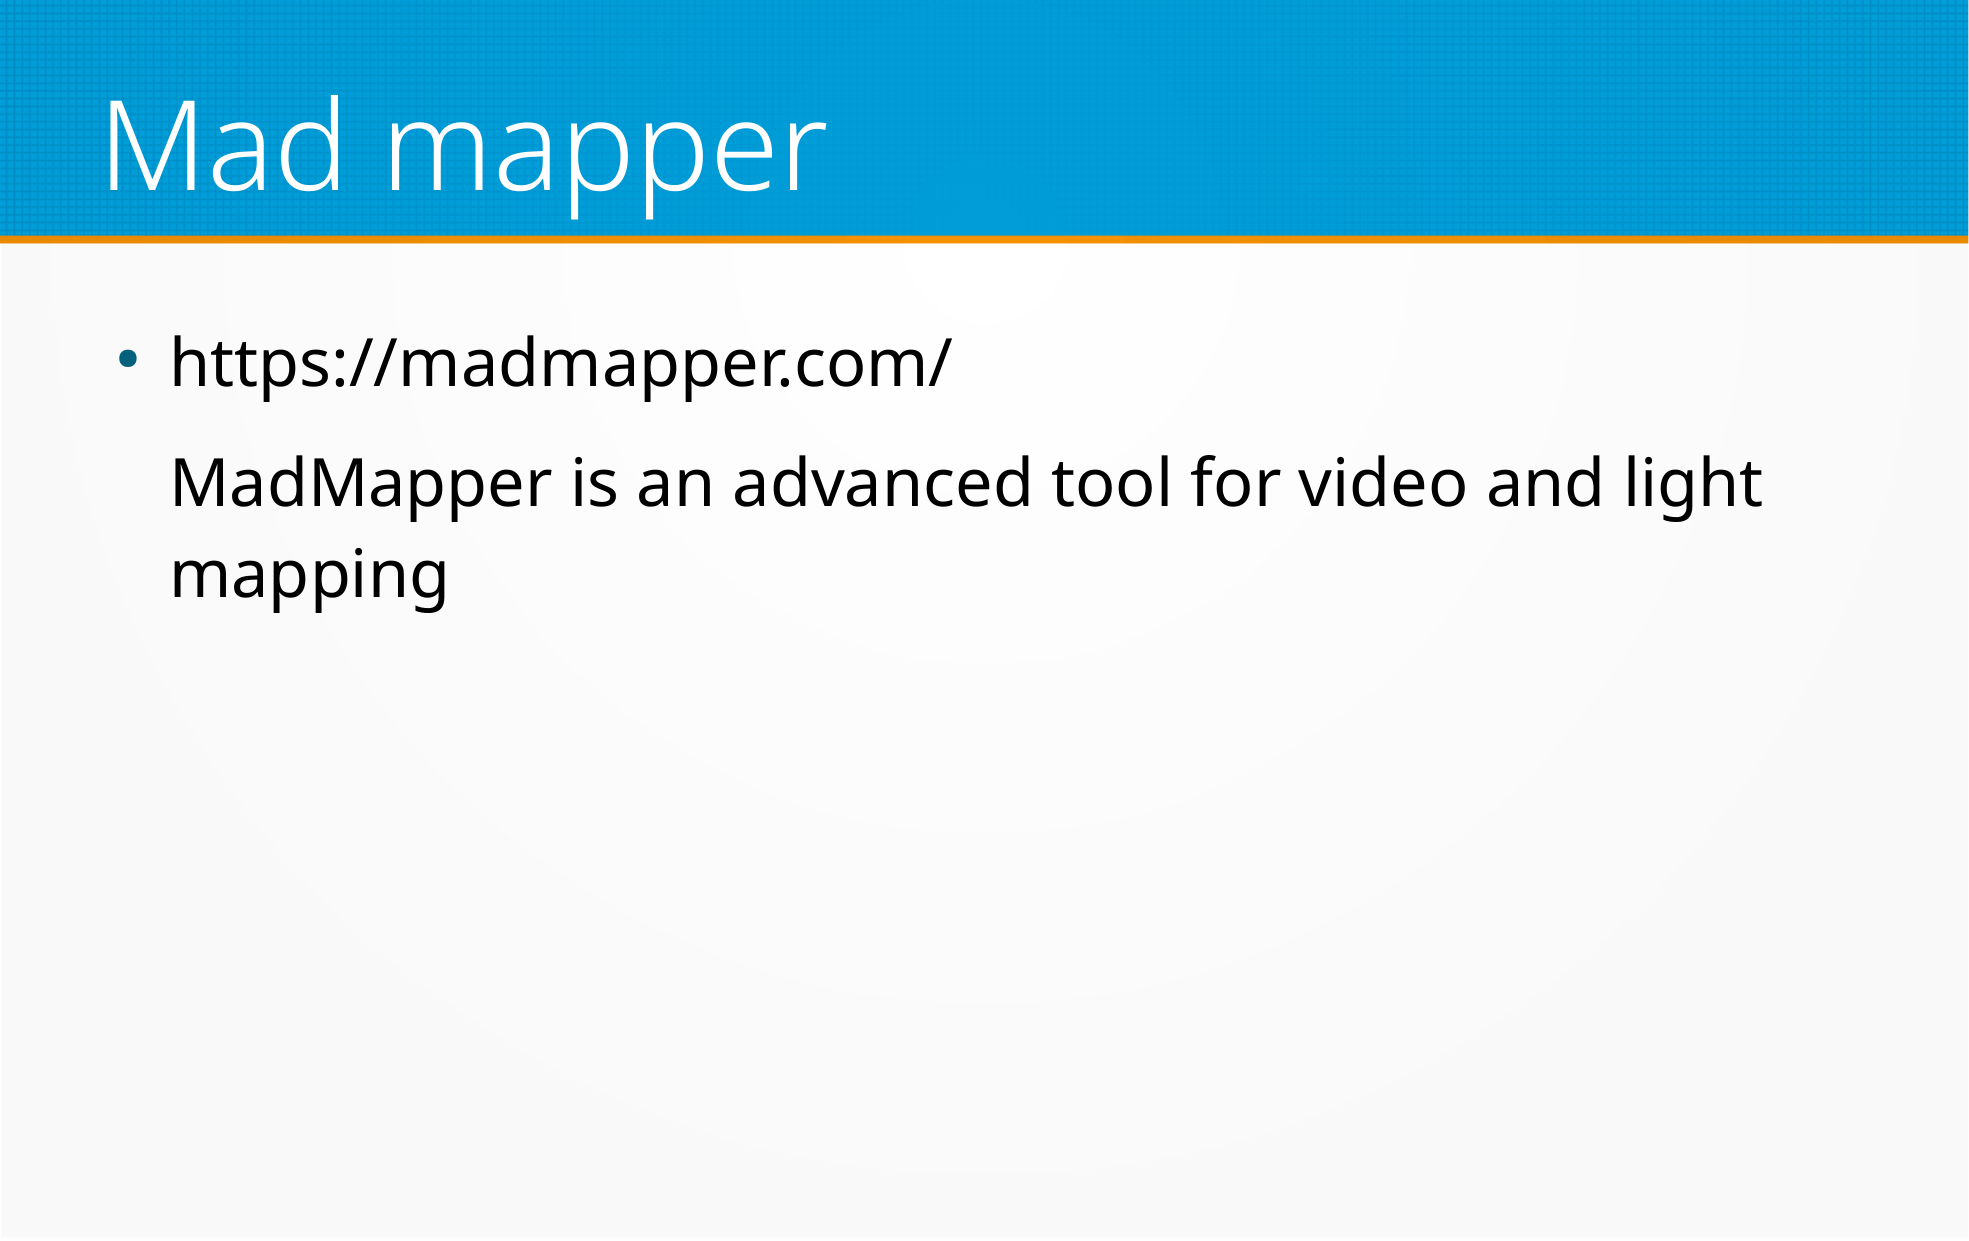

# Mad mapper
https://madmapper.com/
MadMapper is an advanced tool for video and light mapping